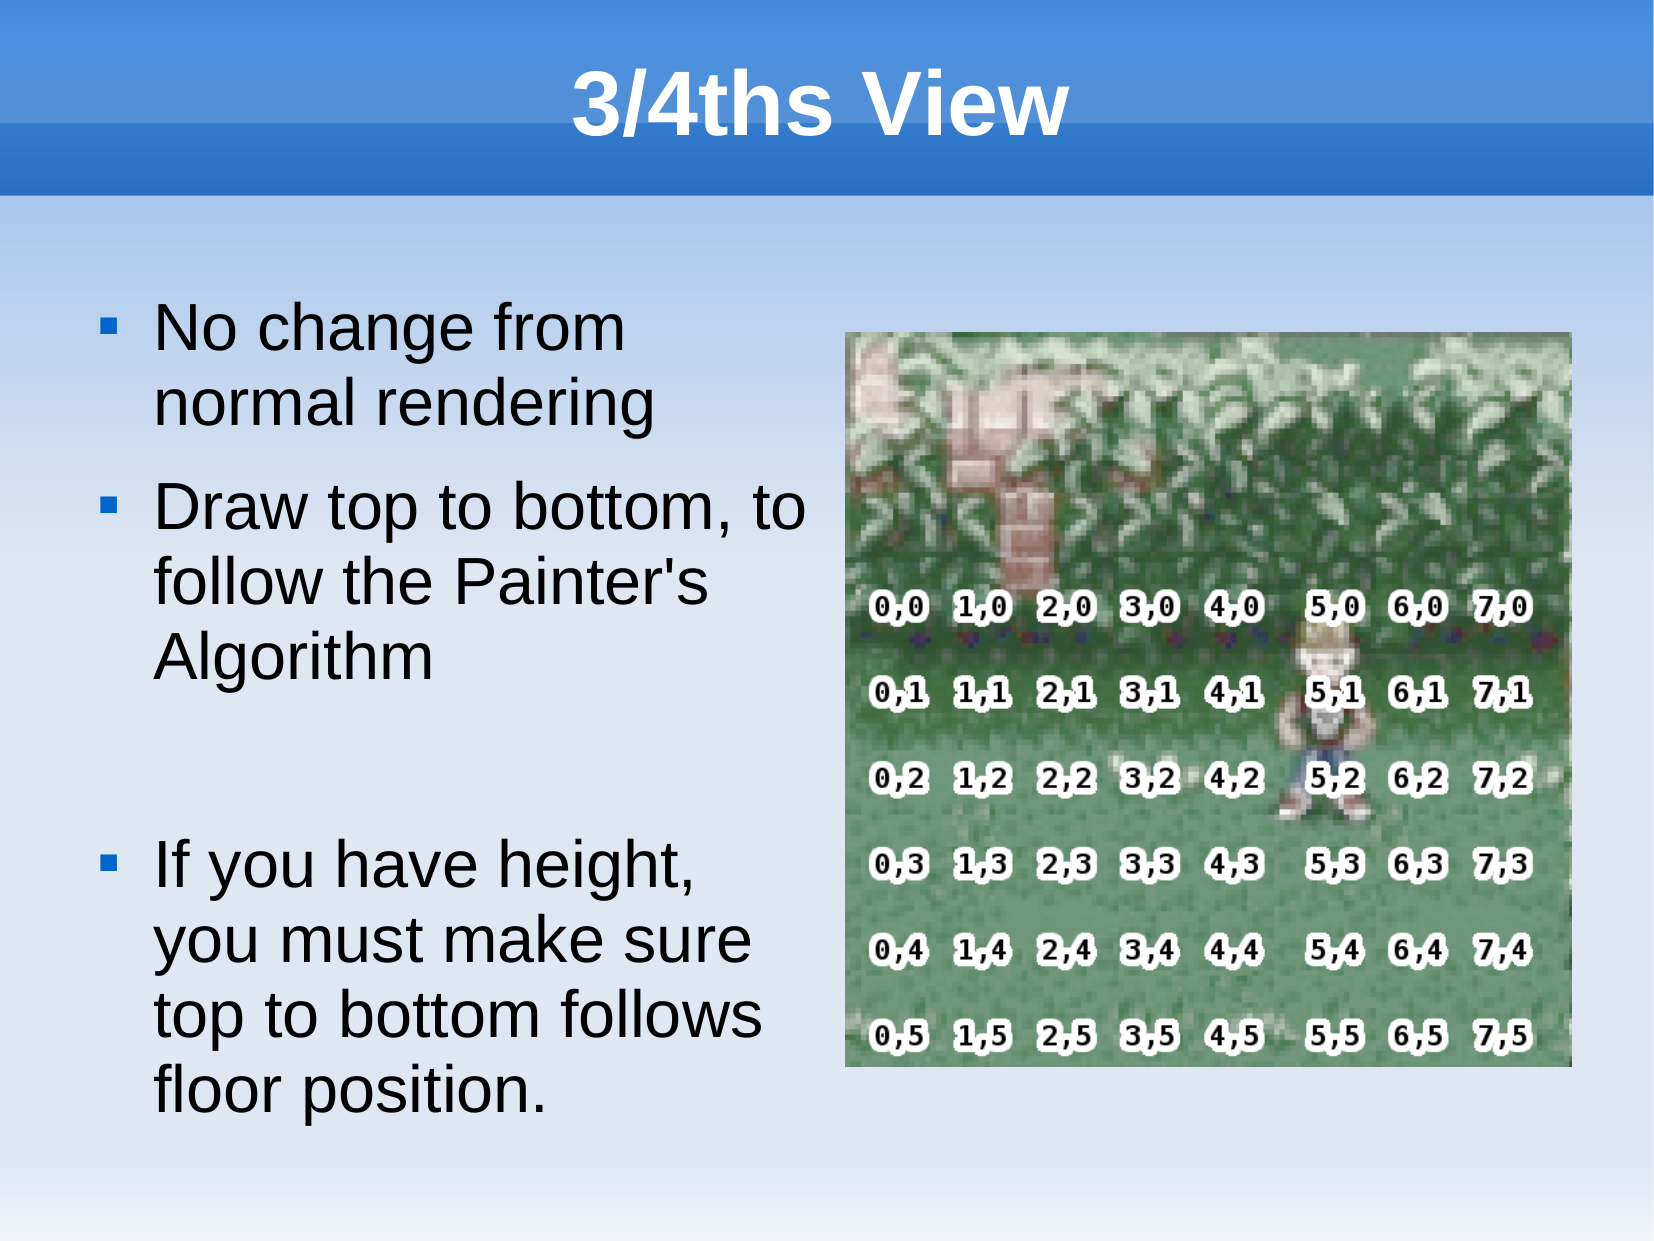

# 3/4ths View
No change from normal rendering
Draw top to bottom, to follow the Painter's Algorithm
If you have height, you must make sure top to bottom follows floor position.